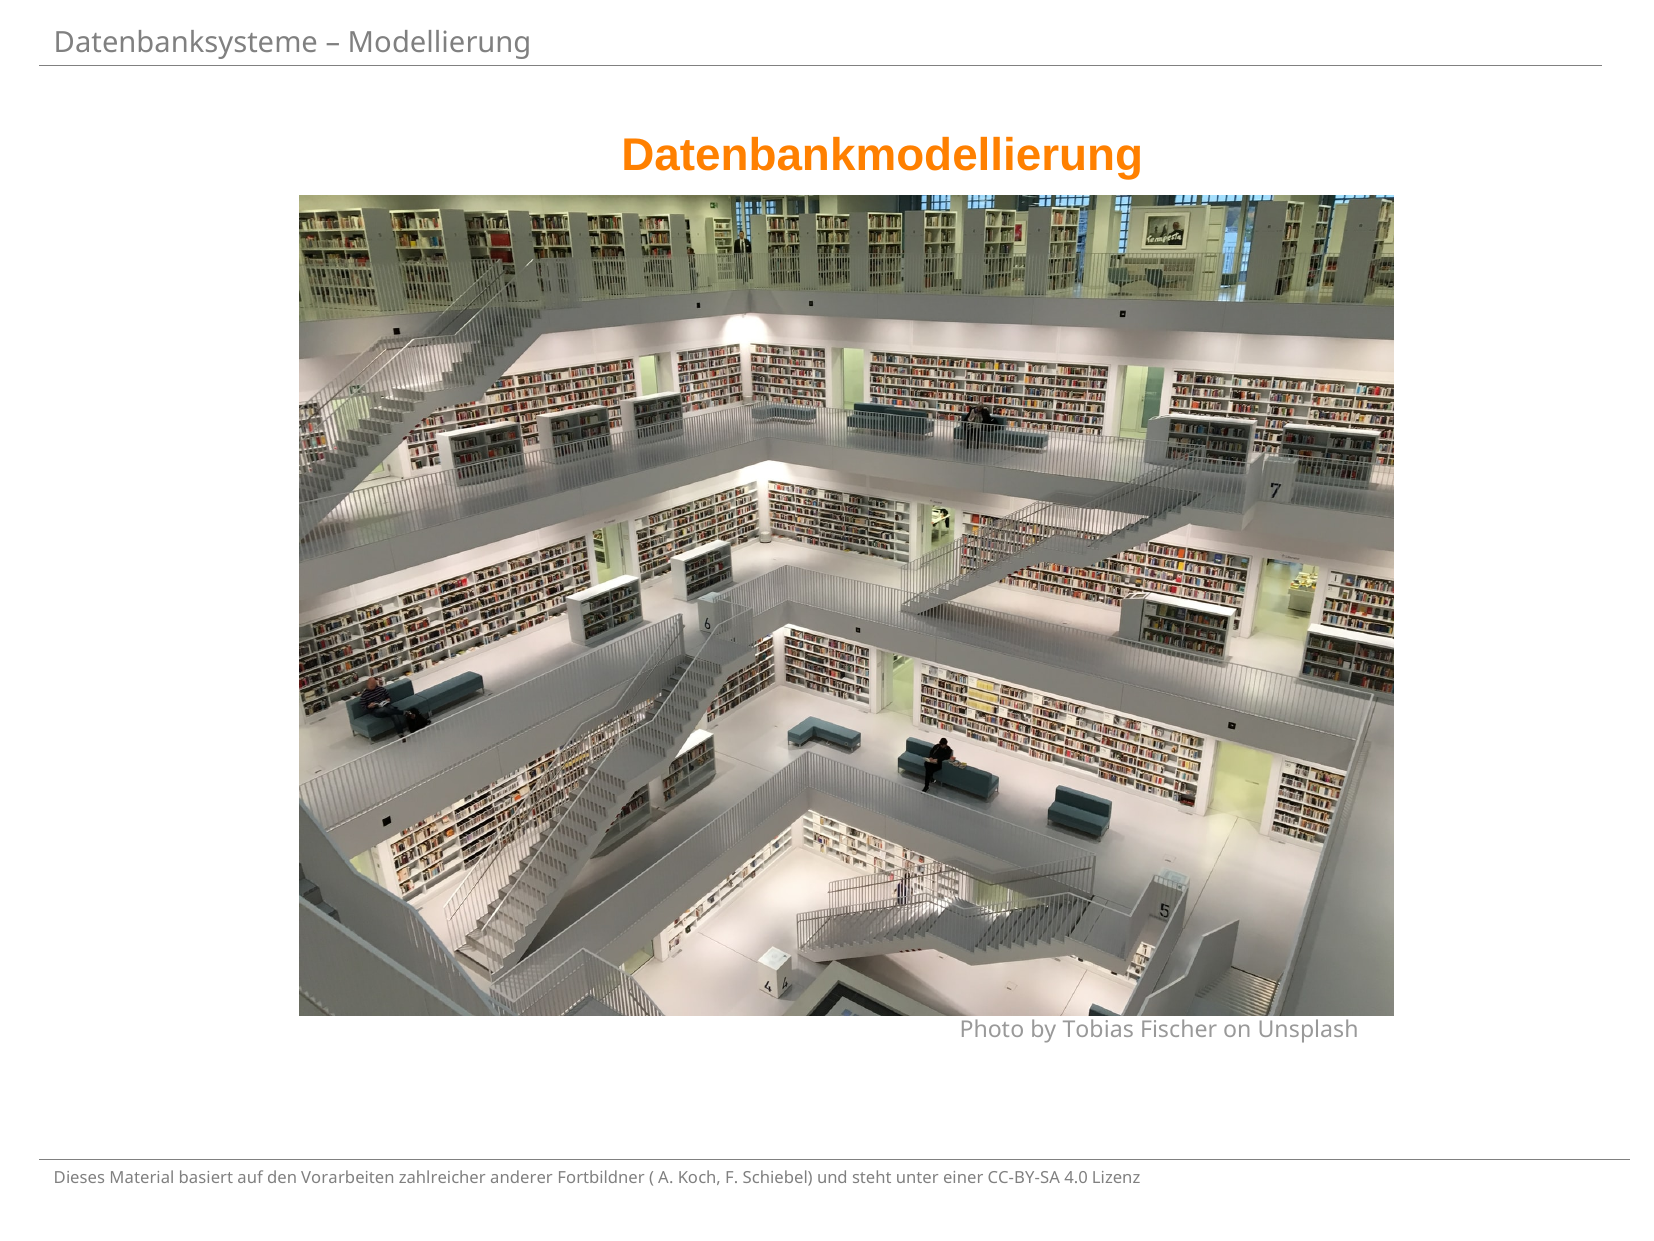

Datenbanksysteme – Modellierung
Datenbankmodellierung
Photo by Tobias Fischer on Unsplash